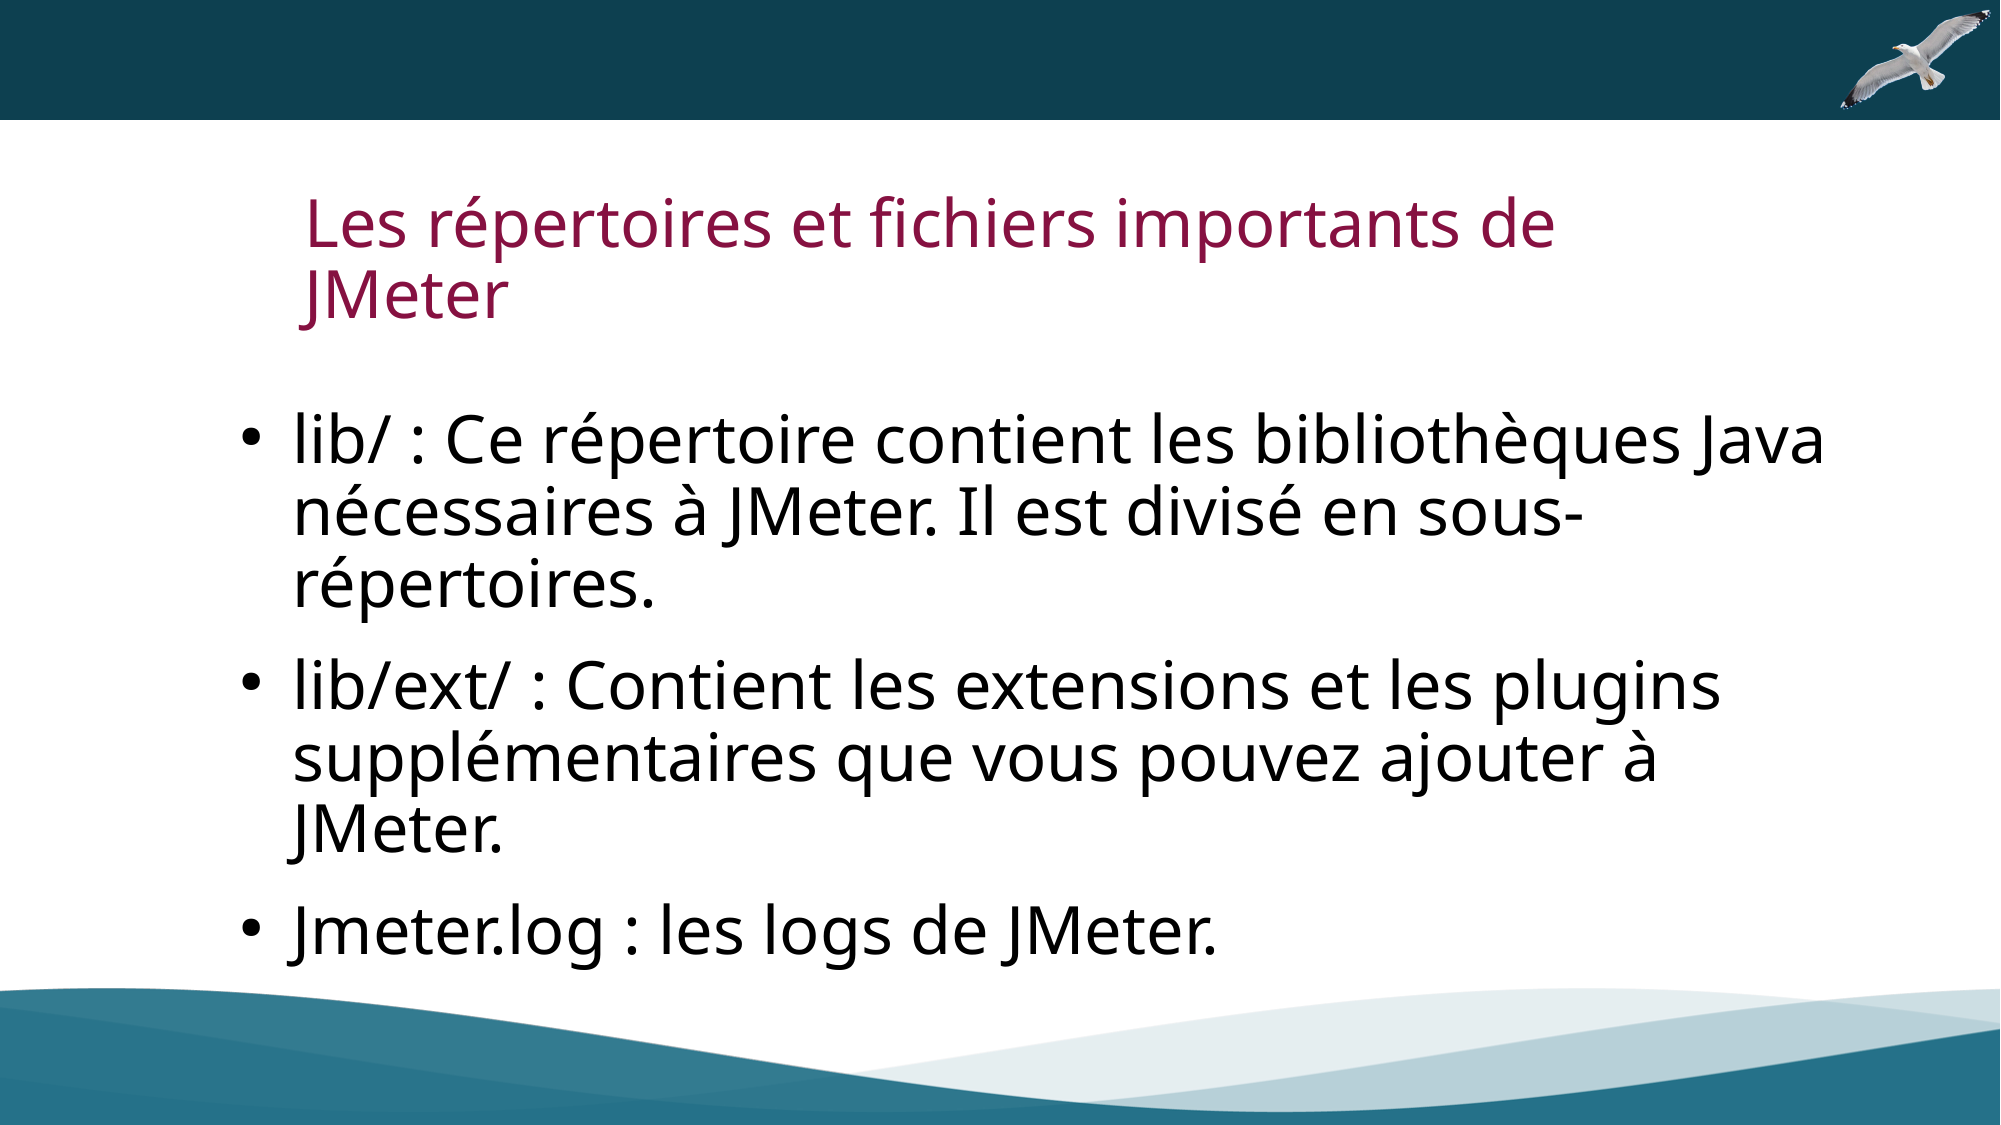

Les répertoires et fichiers importants de JMeter
# lib/ : Ce répertoire contient les bibliothèques Java nécessaires à JMeter. Il est divisé en sous-répertoires.
lib/ext/ : Contient les extensions et les plugins supplémentaires que vous pouvez ajouter à JMeter.
Jmeter.log : les logs de JMeter.